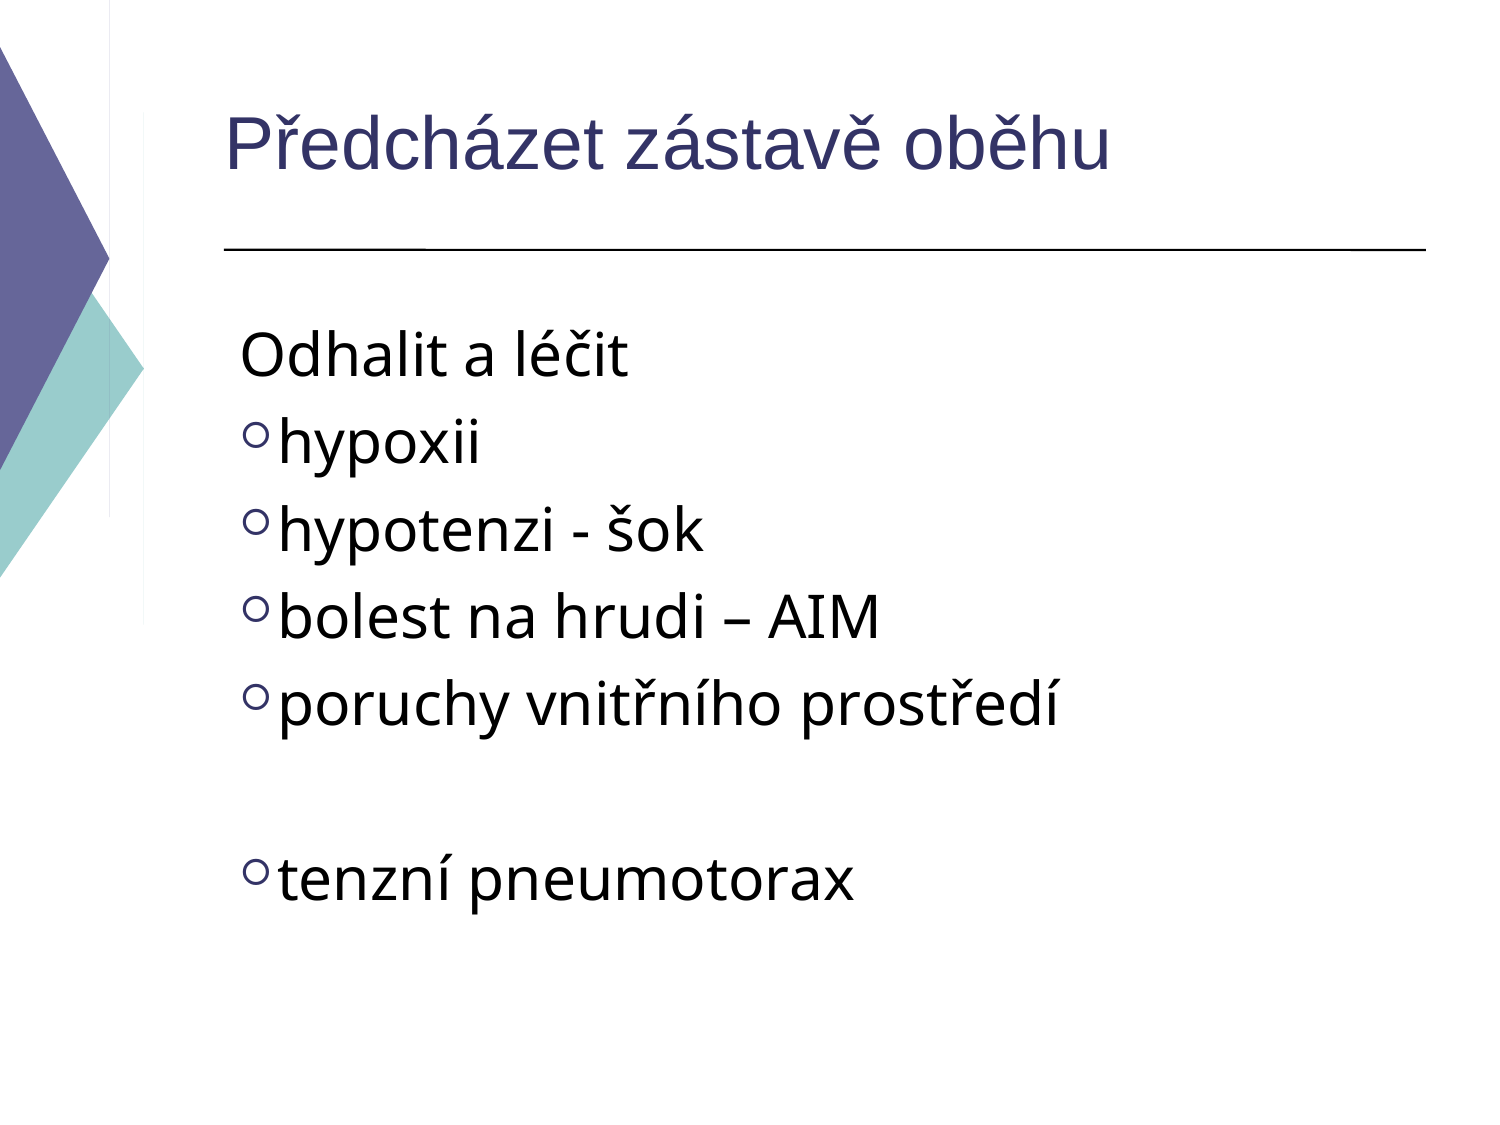

# Předcházet zástavě oběhu
Odhalit a léčit
hypoxii
hypotenzi - šok
bolest na hrudi – AIM
poruchy vnitřního prostředí
tenzní pneumotorax